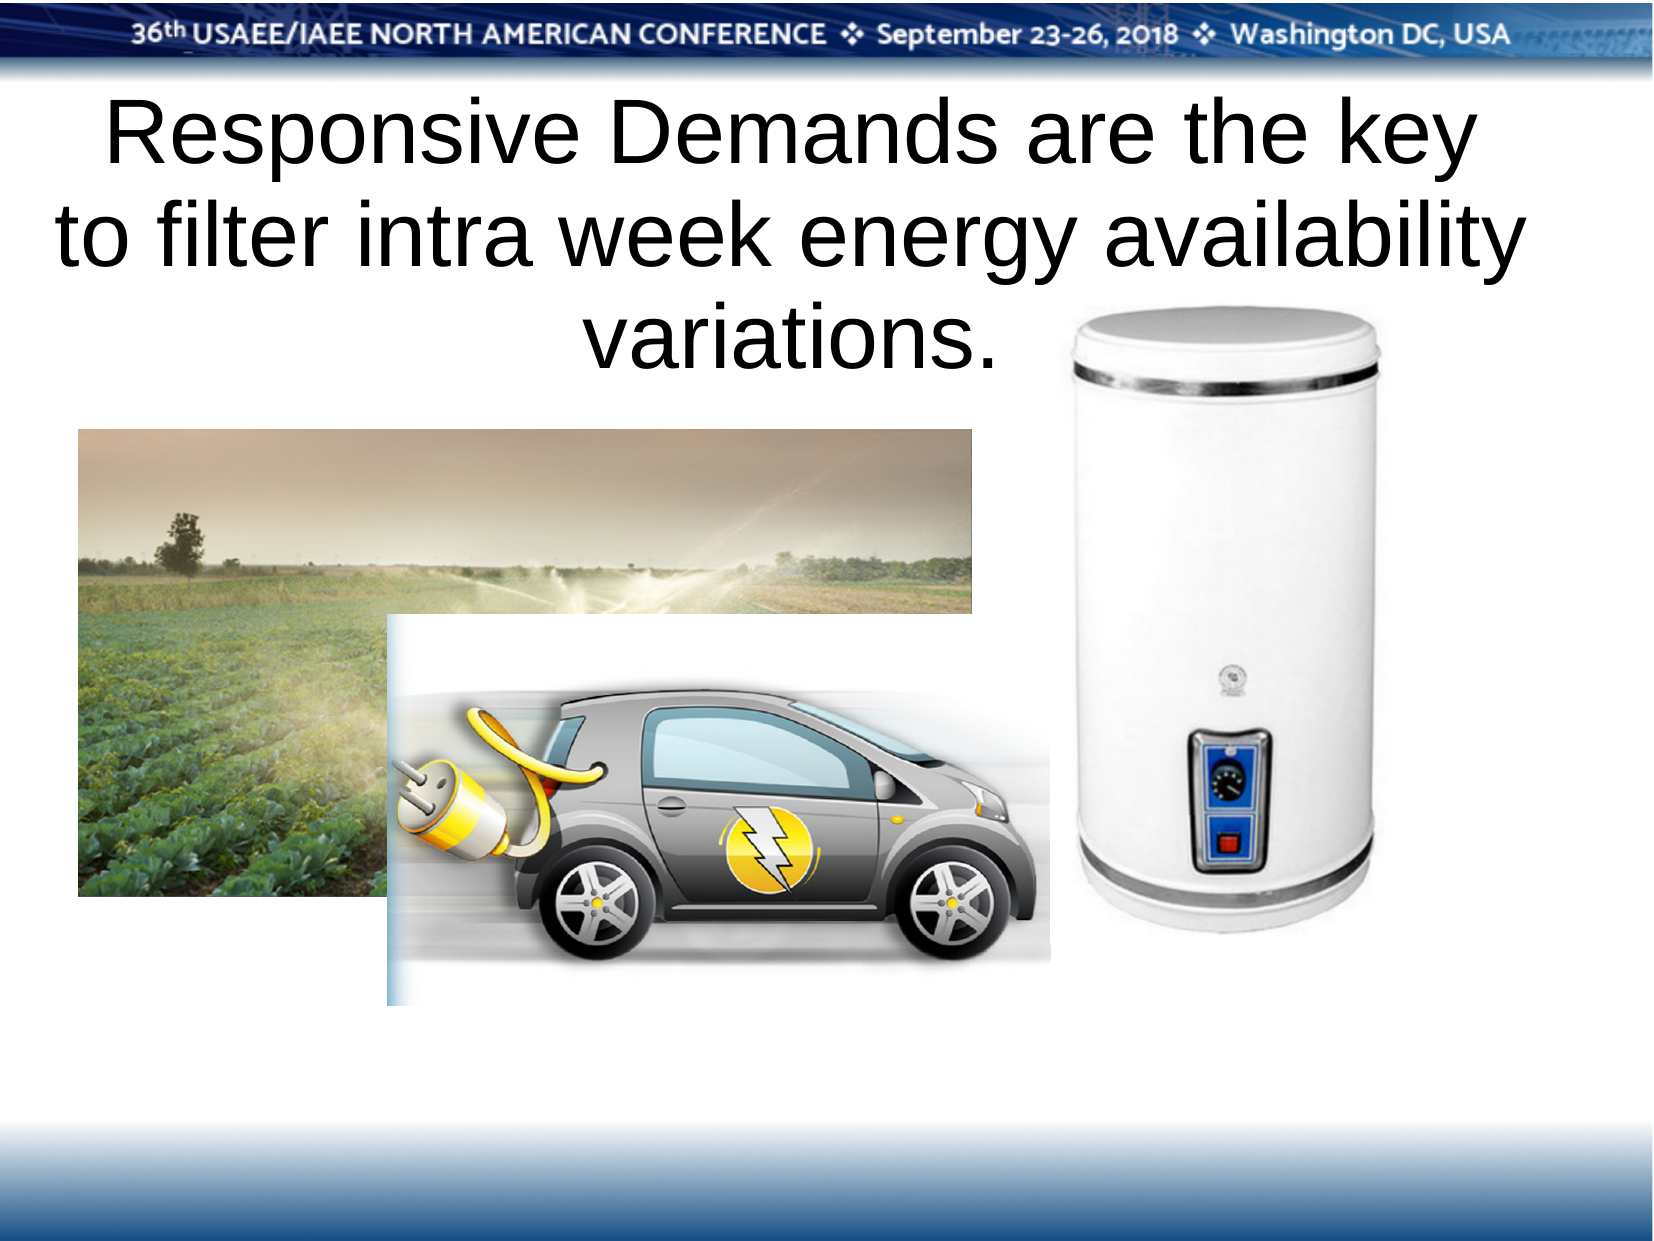

# Responsive Demands are the key to filter intra week energy availability variations.